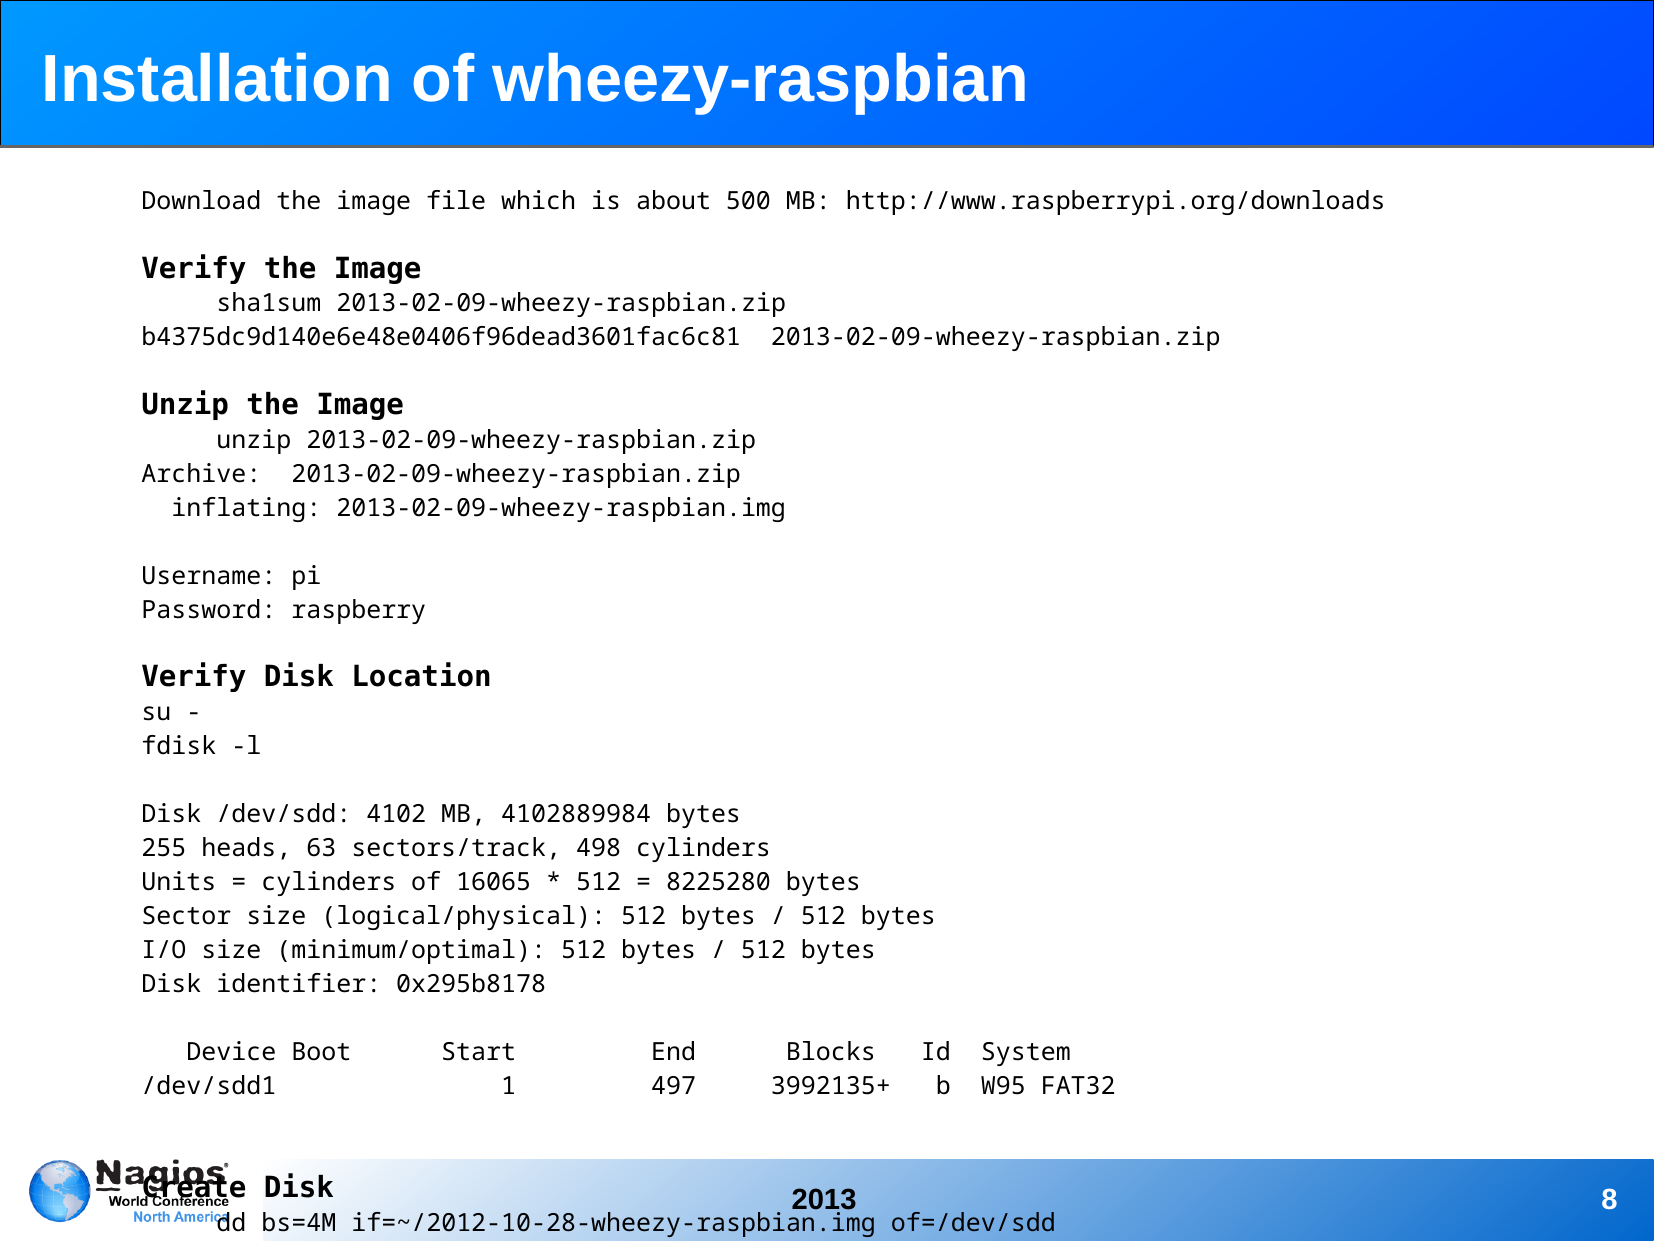

# Installation of wheezy-raspbian
Download the image file which is about 500 MB: http://www.raspberrypi.org/downloads
Verify the Image
 	sha1sum 2013-02-09-wheezy-raspbian.zip
b4375dc9d140e6e48e0406f96dead3601fac6c81 2013-02-09-wheezy-raspbian.zip
Unzip the Image
	unzip 2013-02-09-wheezy-raspbian.zip
Archive: 2013-02-09-wheezy-raspbian.zip
 inflating: 2013-02-09-wheezy-raspbian.img
Username: pi
Password: raspberry
Verify Disk Location
su -
fdisk -l
Disk /dev/sdd: 4102 MB, 4102889984 bytes
255 heads, 63 sectors/track, 498 cylinders
Units = cylinders of 16065 * 512 = 8225280 bytes
Sector size (logical/physical): 512 bytes / 512 bytes
I/O size (minimum/optimal): 512 bytes / 512 bytes
Disk identifier: 0x295b8178
 Device Boot Start End Blocks Id System
/dev/sdd1 1 497 3992135+ b W95 FAT32
Create Disk
	dd bs=4M if=~/2012-10-28-wheezy-raspbian.img of=/dev/sdd
2011
8